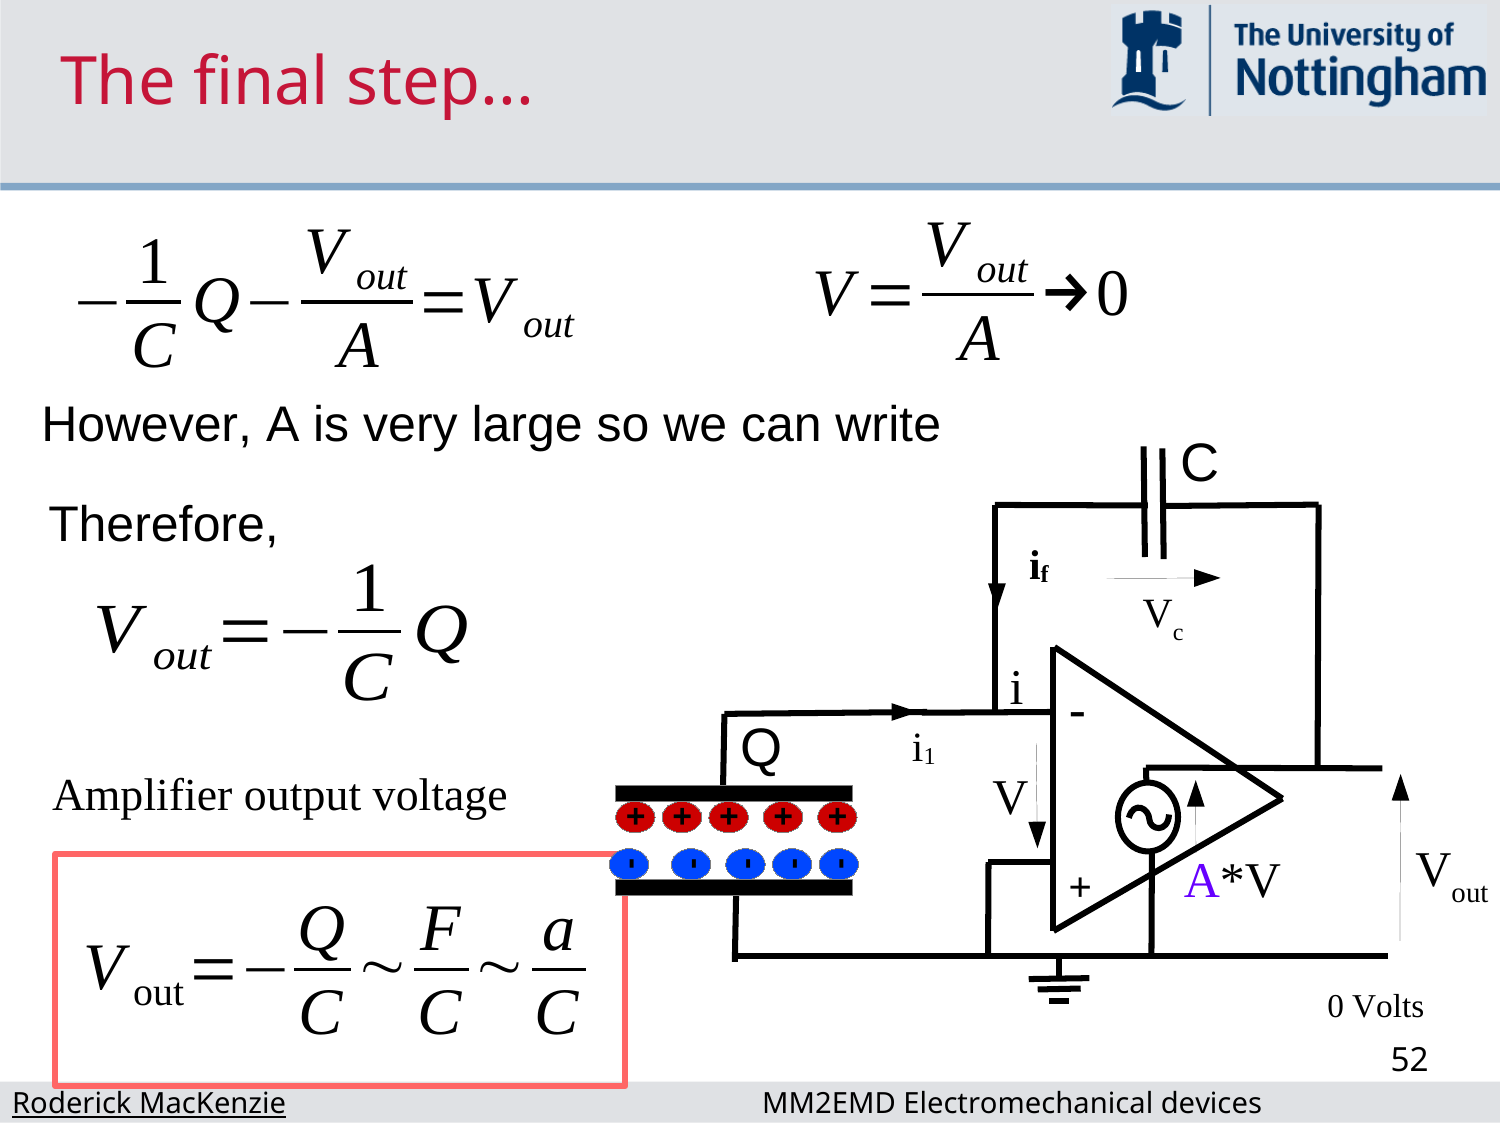

# The final step...
However, A is very large so we can write
C
Therefore,
if
Vc
i
-
Q
i1
V
Amplifier output voltage
+
+
+
+
+
-
-
-
-
-
Vout
A*V
+
0 Volts